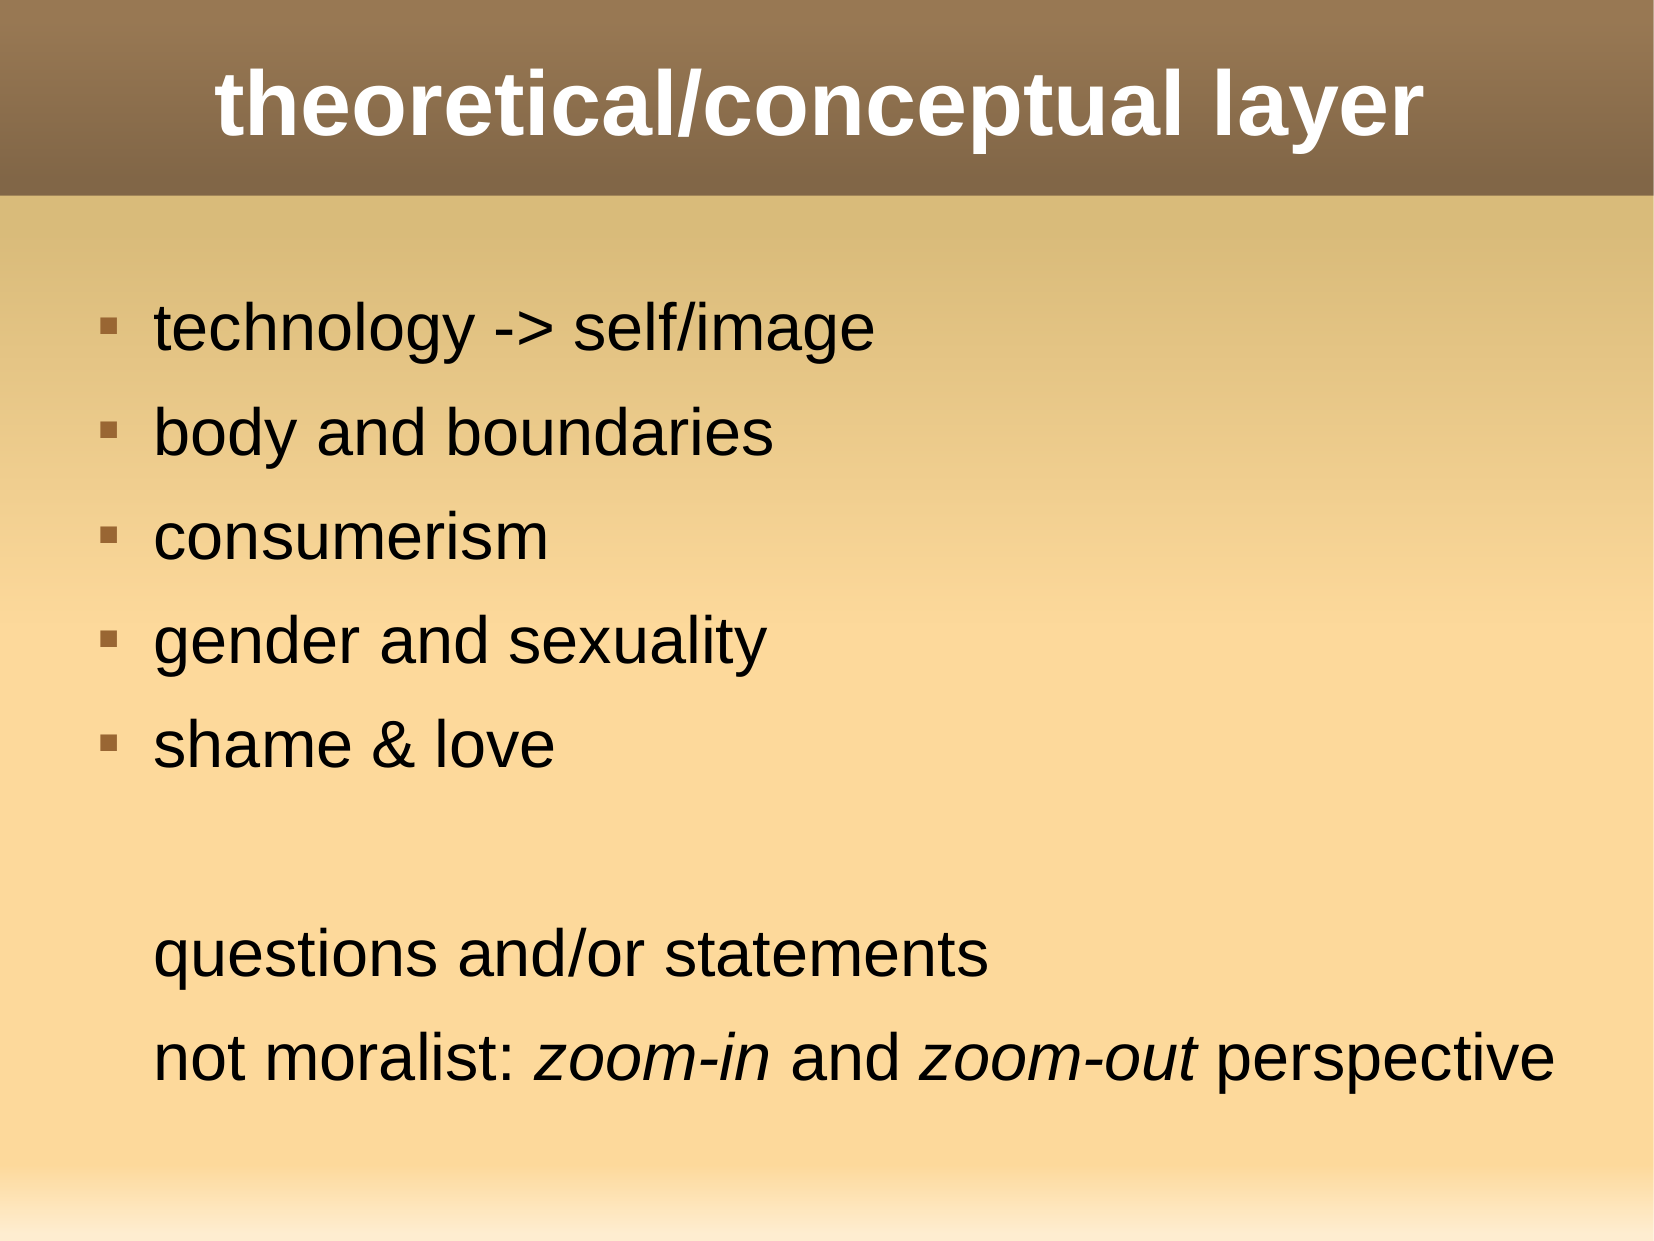

# theoretical/conceptual layer
technology -> self/image
body and boundaries
consumerism
gender and sexuality
shame & love
questions and/or statements
not moralist: zoom-in and zoom-out perspective